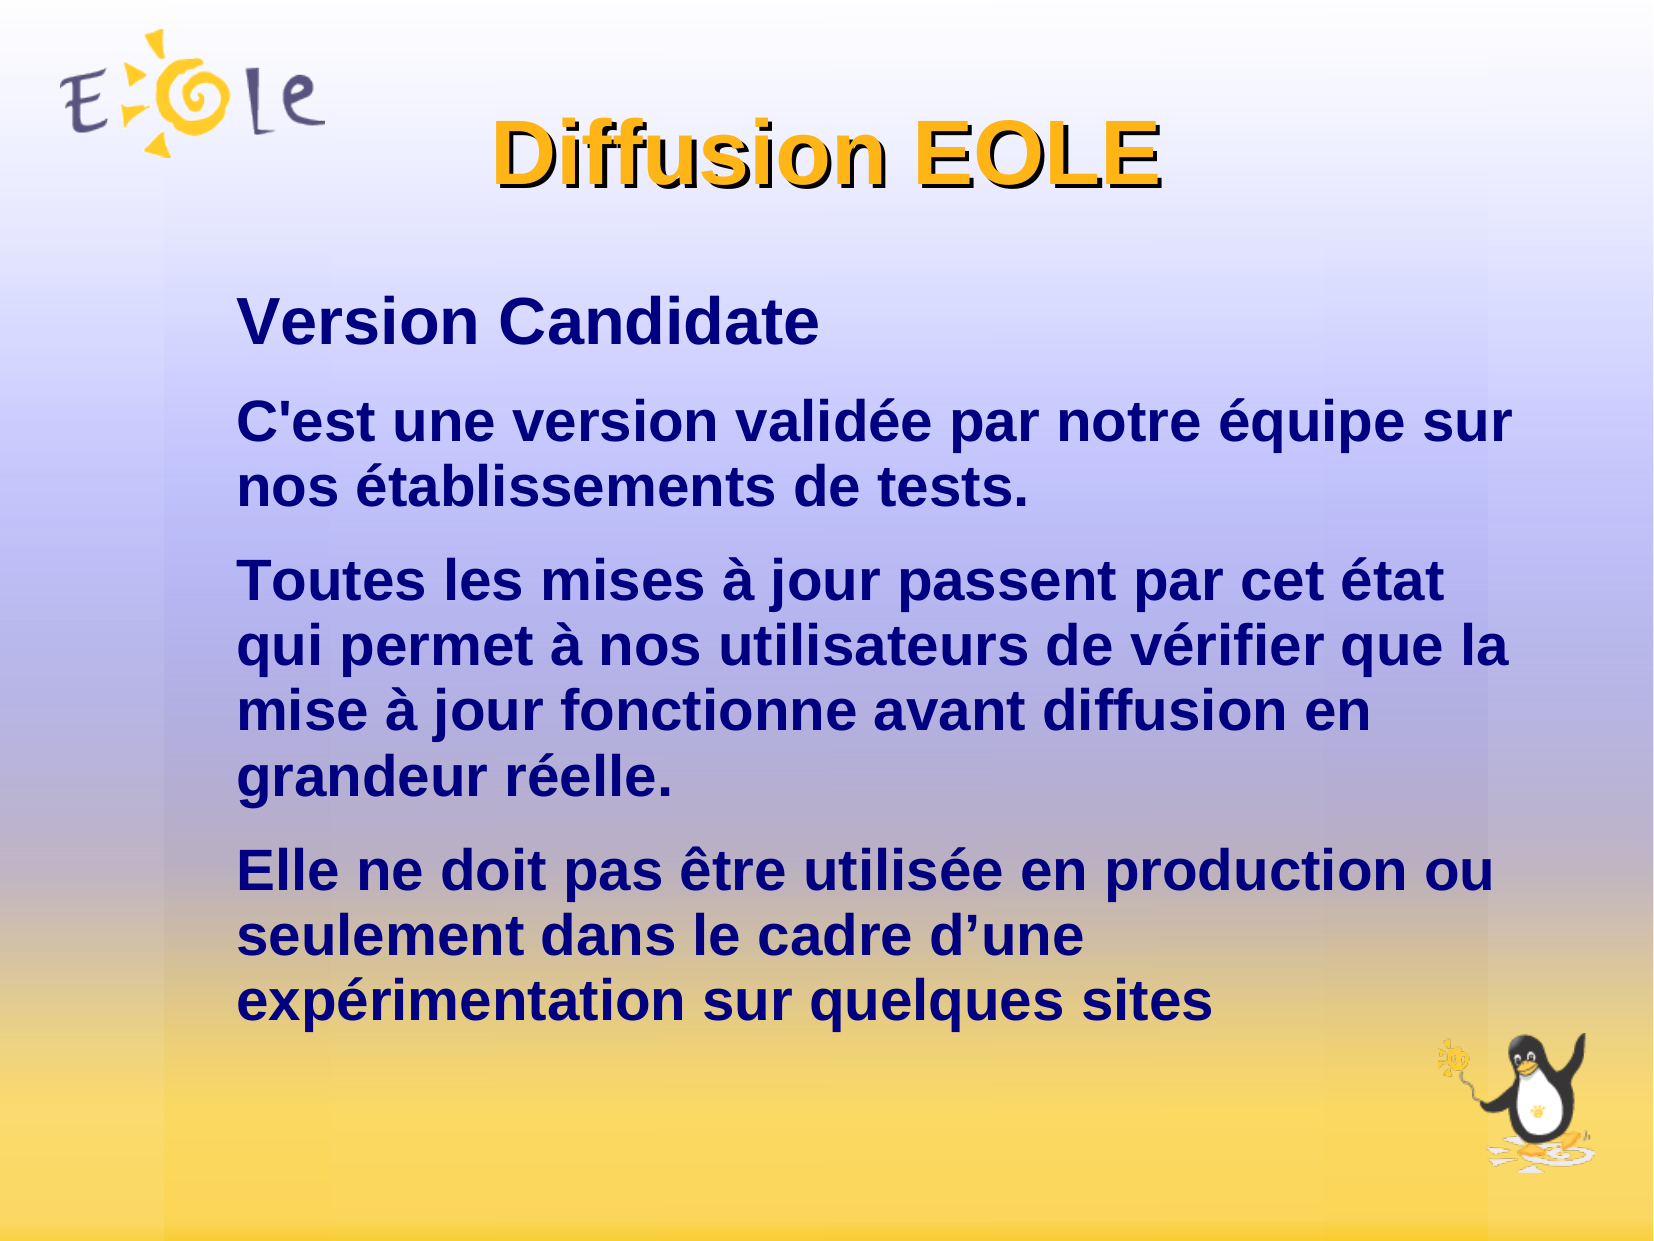

Diffusion EOLE
Version Candidate
C'est une version validée par notre équipe sur nos établissements de tests.
Toutes les mises à jour passent par cet état qui permet à nos utilisateurs de vérifier que la mise à jour fonctionne avant diffusion en grandeur réelle.
Elle ne doit pas être utilisée en production ou seulement dans le cadre d’une expérimentation sur quelques sites
#